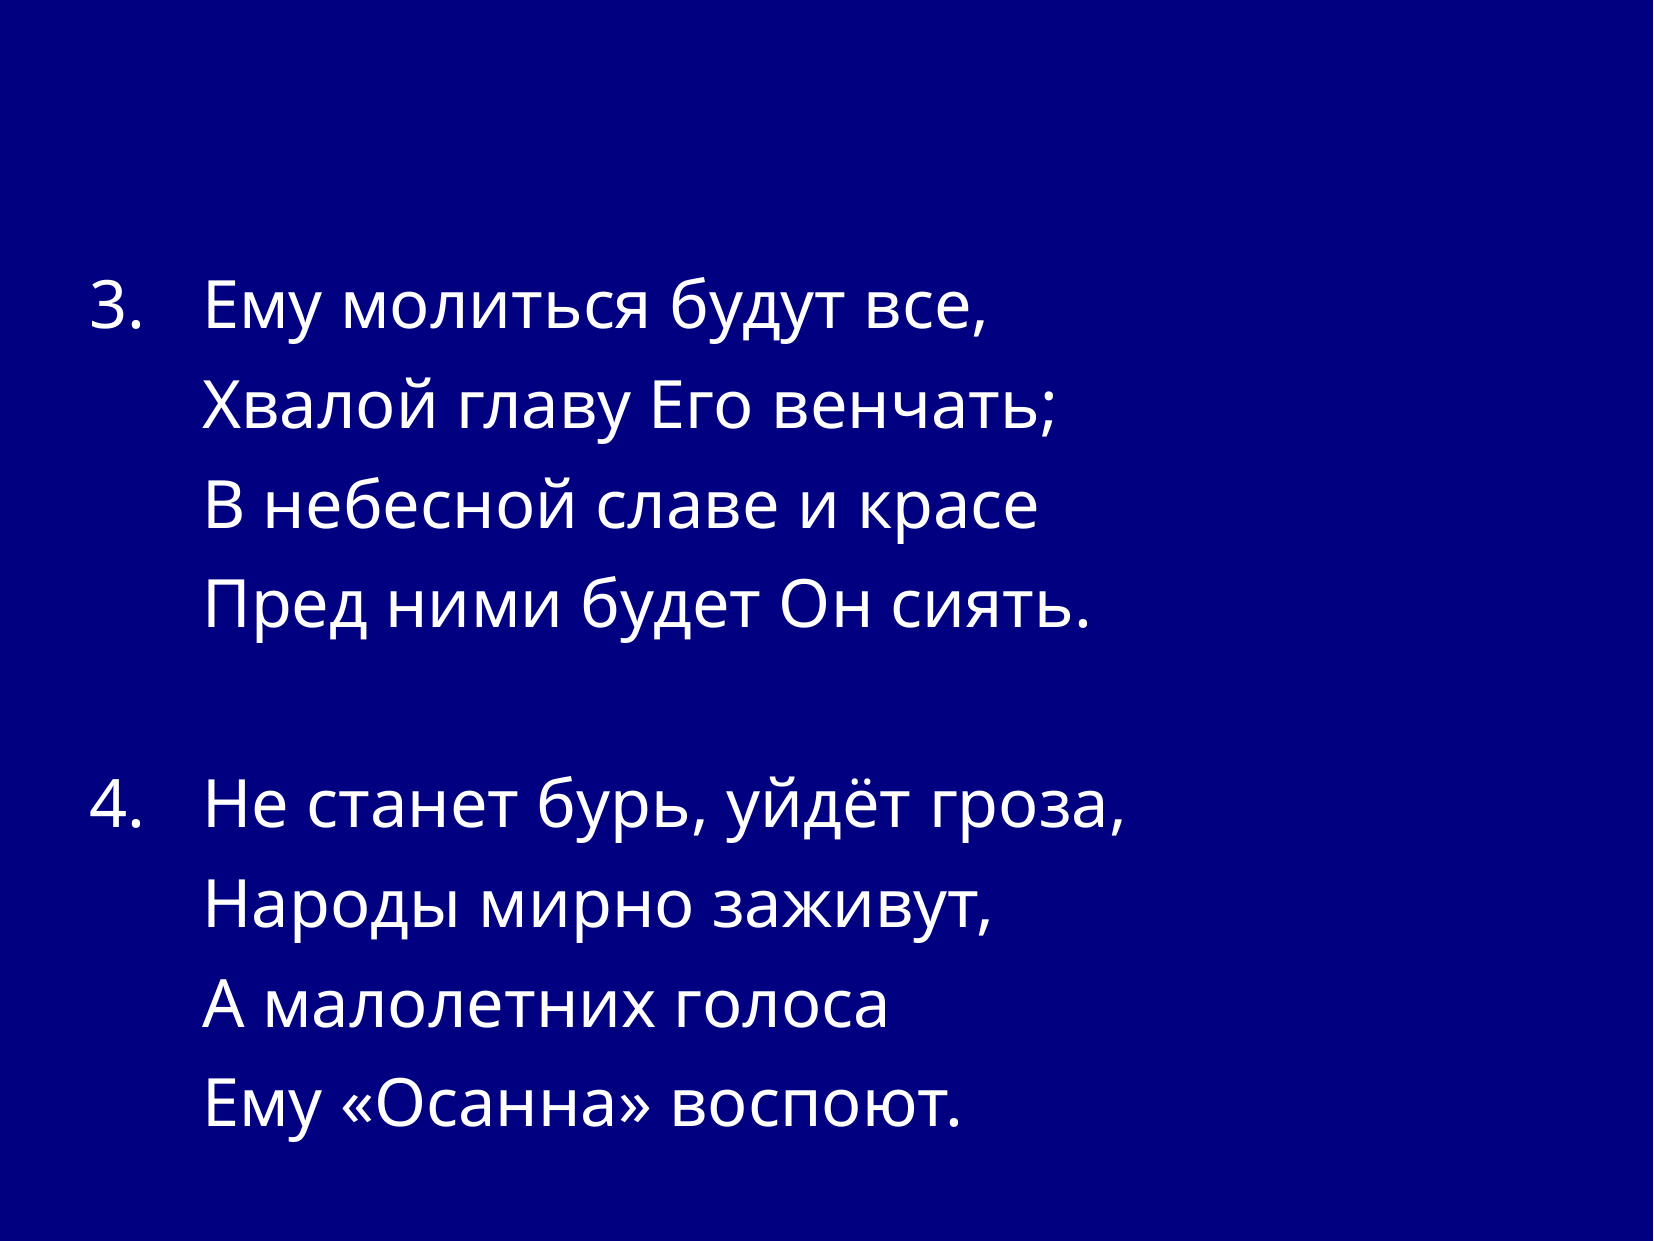

3.	Ему молиться будут все,
	Хвалой главу Его венчать;
	В небесной славе и красе
	Пред ними будет Он сиять.
4.	Не станет бурь, уйдёт гроза,
	Народы мирно заживут,
	А малолетних голоса
	Ему «Осанна» воспоют.